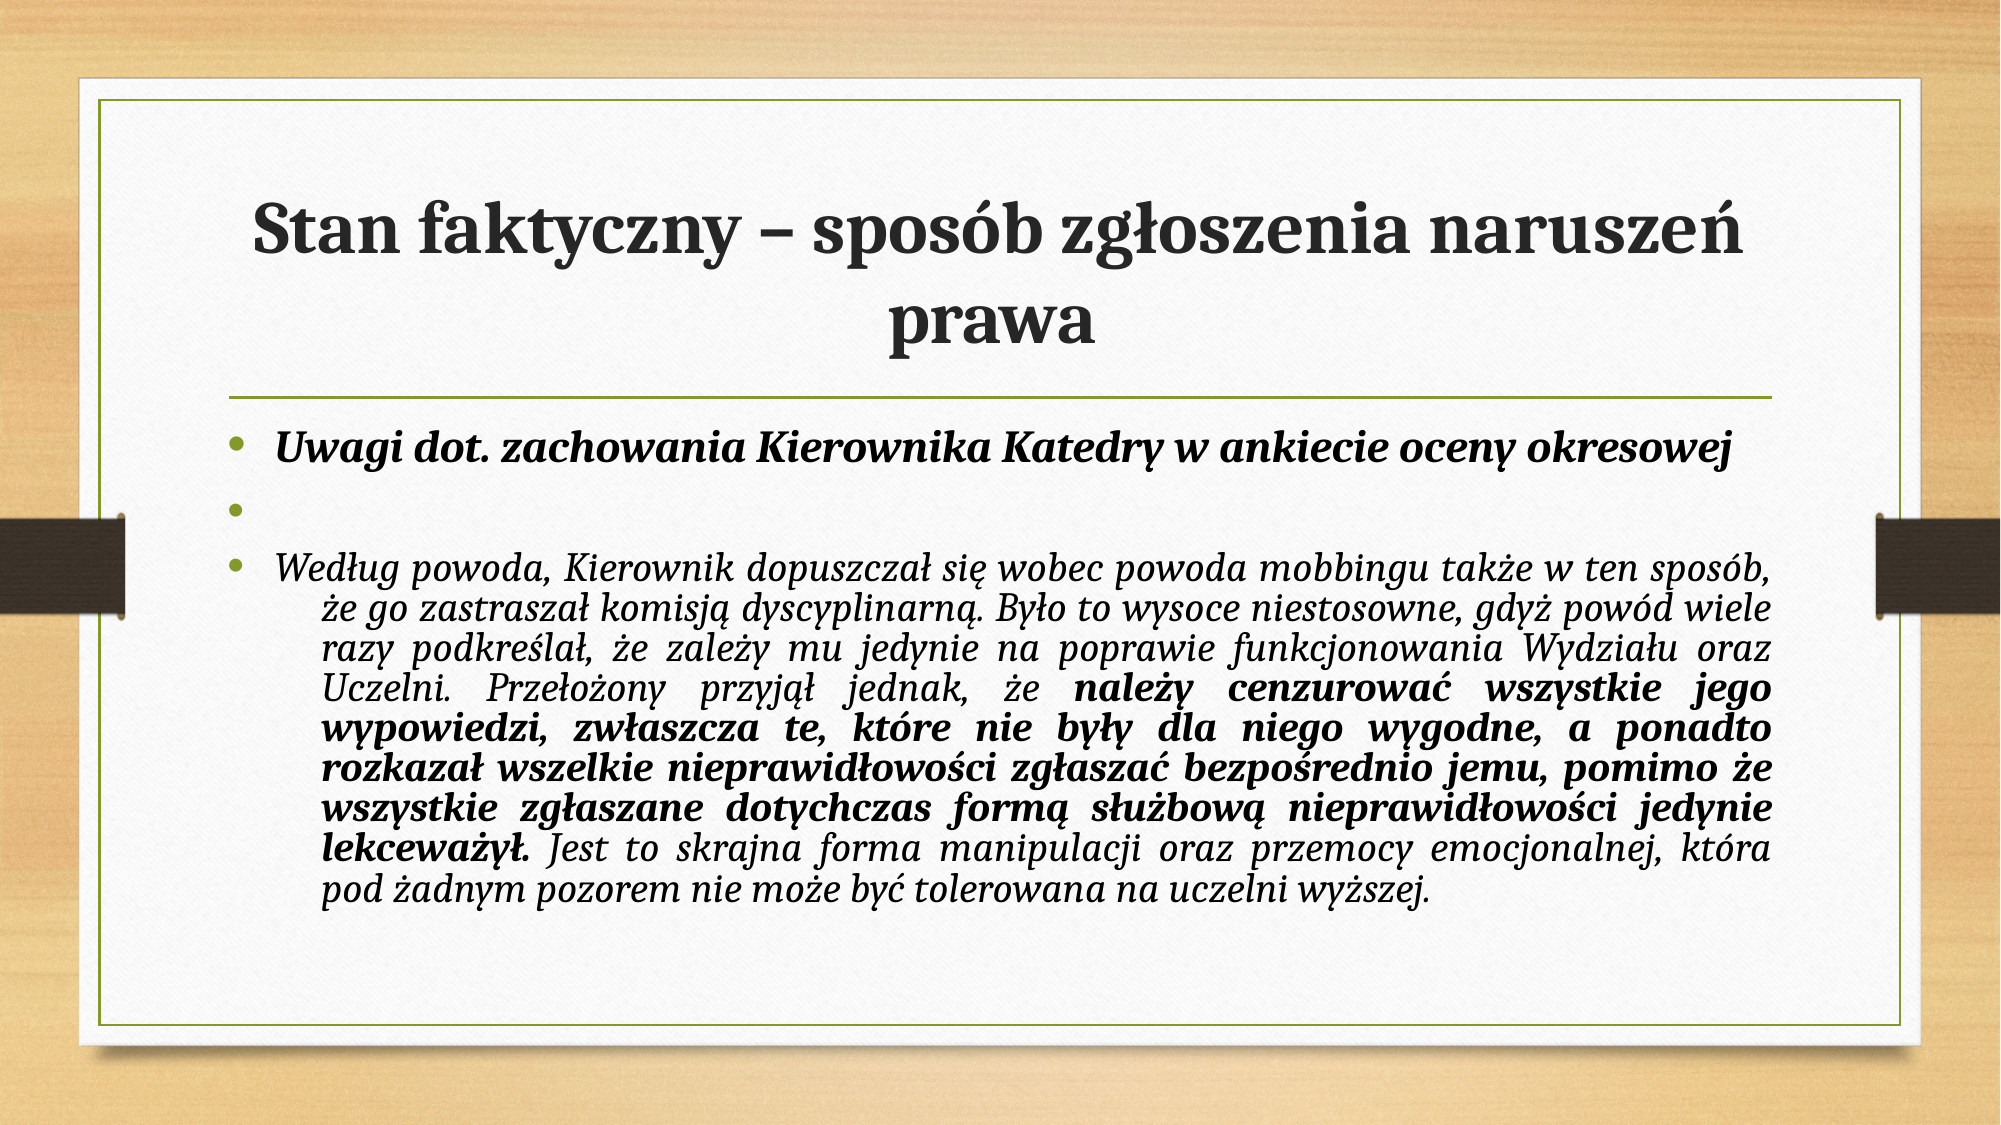

# Stan faktyczny – sposób zgłoszenia naruszeń prawa
Uwagi dot. zachowania Kierownika Katedry w ankiecie oceny okresowej
Według powoda, Kierownik dopuszczał się wobec powoda mobbingu także w ten sposób, że go zastraszał komisją dyscyplinarną. Było to wysoce niestosowne, gdyż powód wiele razy podkreślał, że zależy mu jedynie na poprawie funkcjonowania Wydziału oraz Uczelni. Przełożony przyjął jednak, że należy cenzurować wszystkie jego wypowiedzi, zwłaszcza te, które nie były dla niego wygodne, a ponadto rozkazał wszelkie nieprawidłowości zgłaszać bezpośrednio jemu, pomimo że wszystkie zgłaszane dotychczas formą służbową nieprawidłowości jedynie lekceważył. Jest to skrajna forma manipulacji oraz przemocy emocjonalnej, która pod żadnym pozorem nie może być tolerowana na uczelni wyższej.